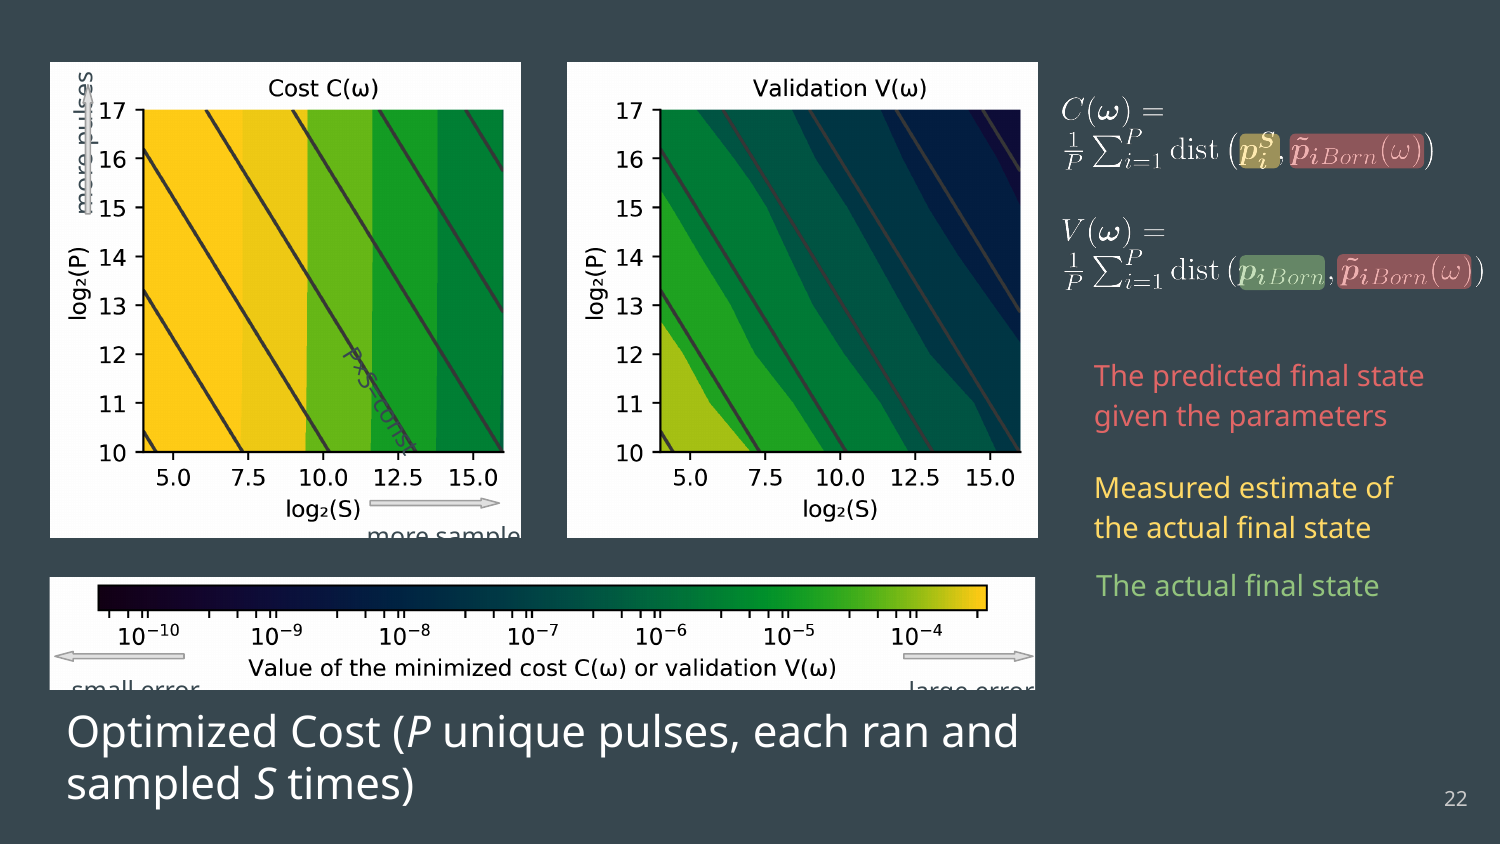

more pulses
The predicted final state given the parameters
P×S=const
Measured estimate of the actual final state
more samples
The actual final state
small error
large error
# Optimized Cost (P unique pulses, each ran and sampled S times)